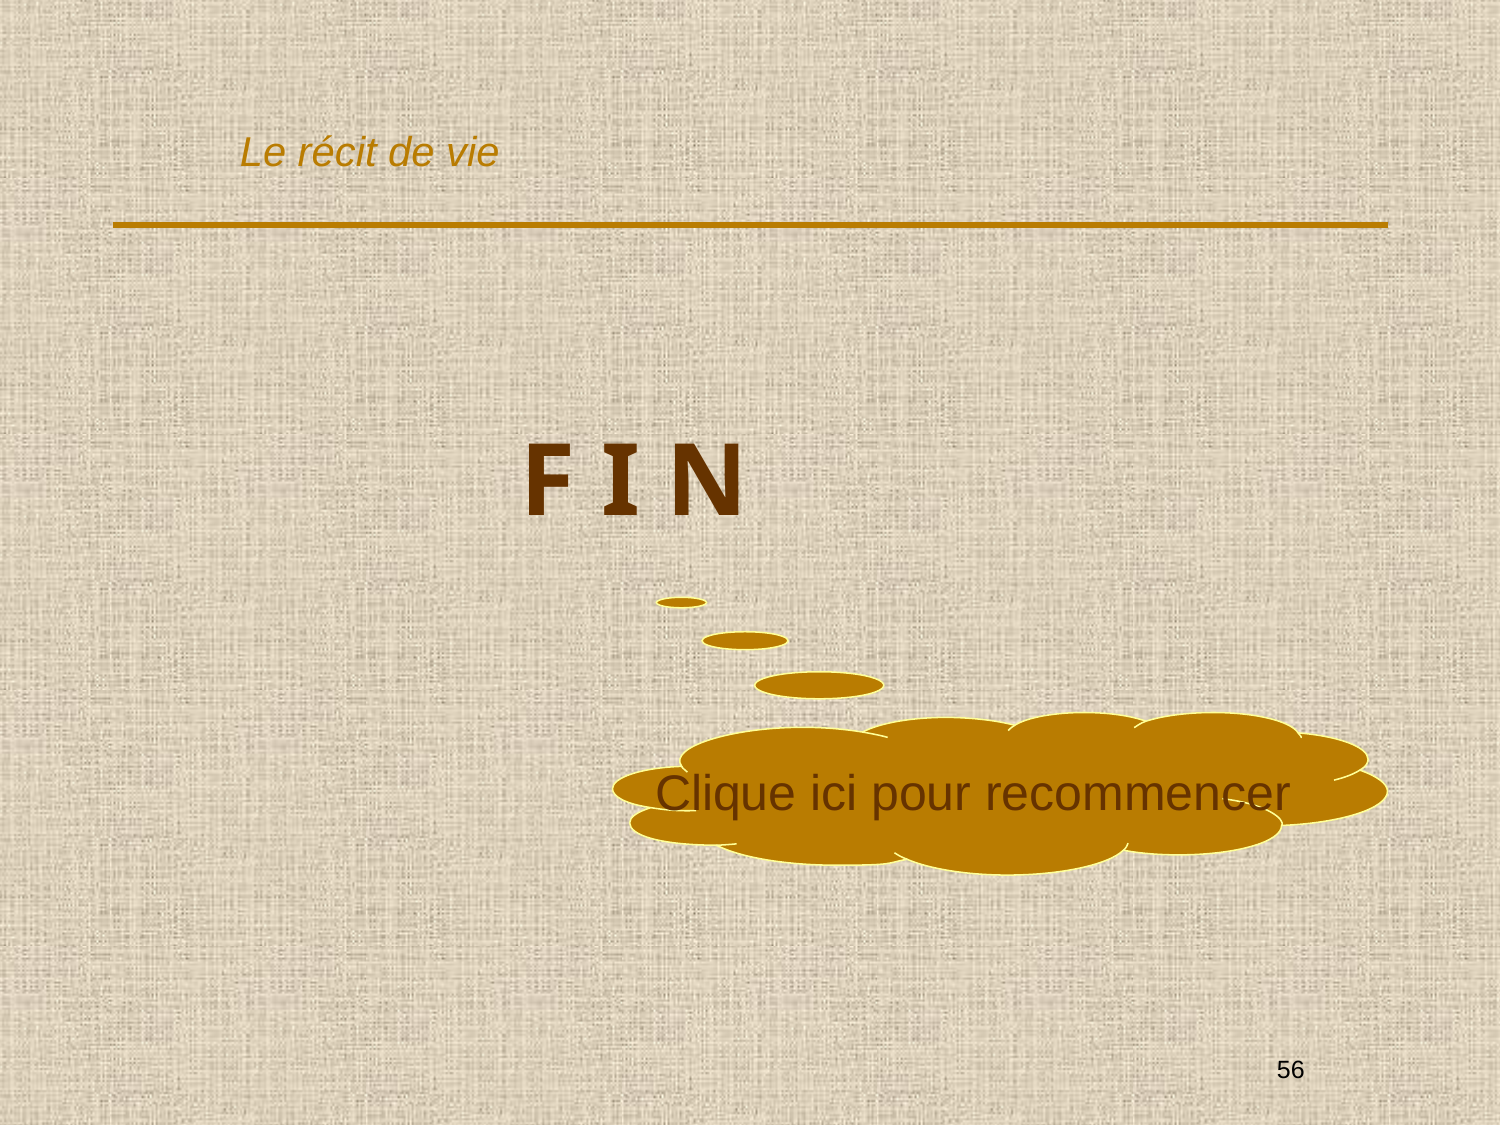

Le récit de vie
F I N
Clique ici pour recommencer
56